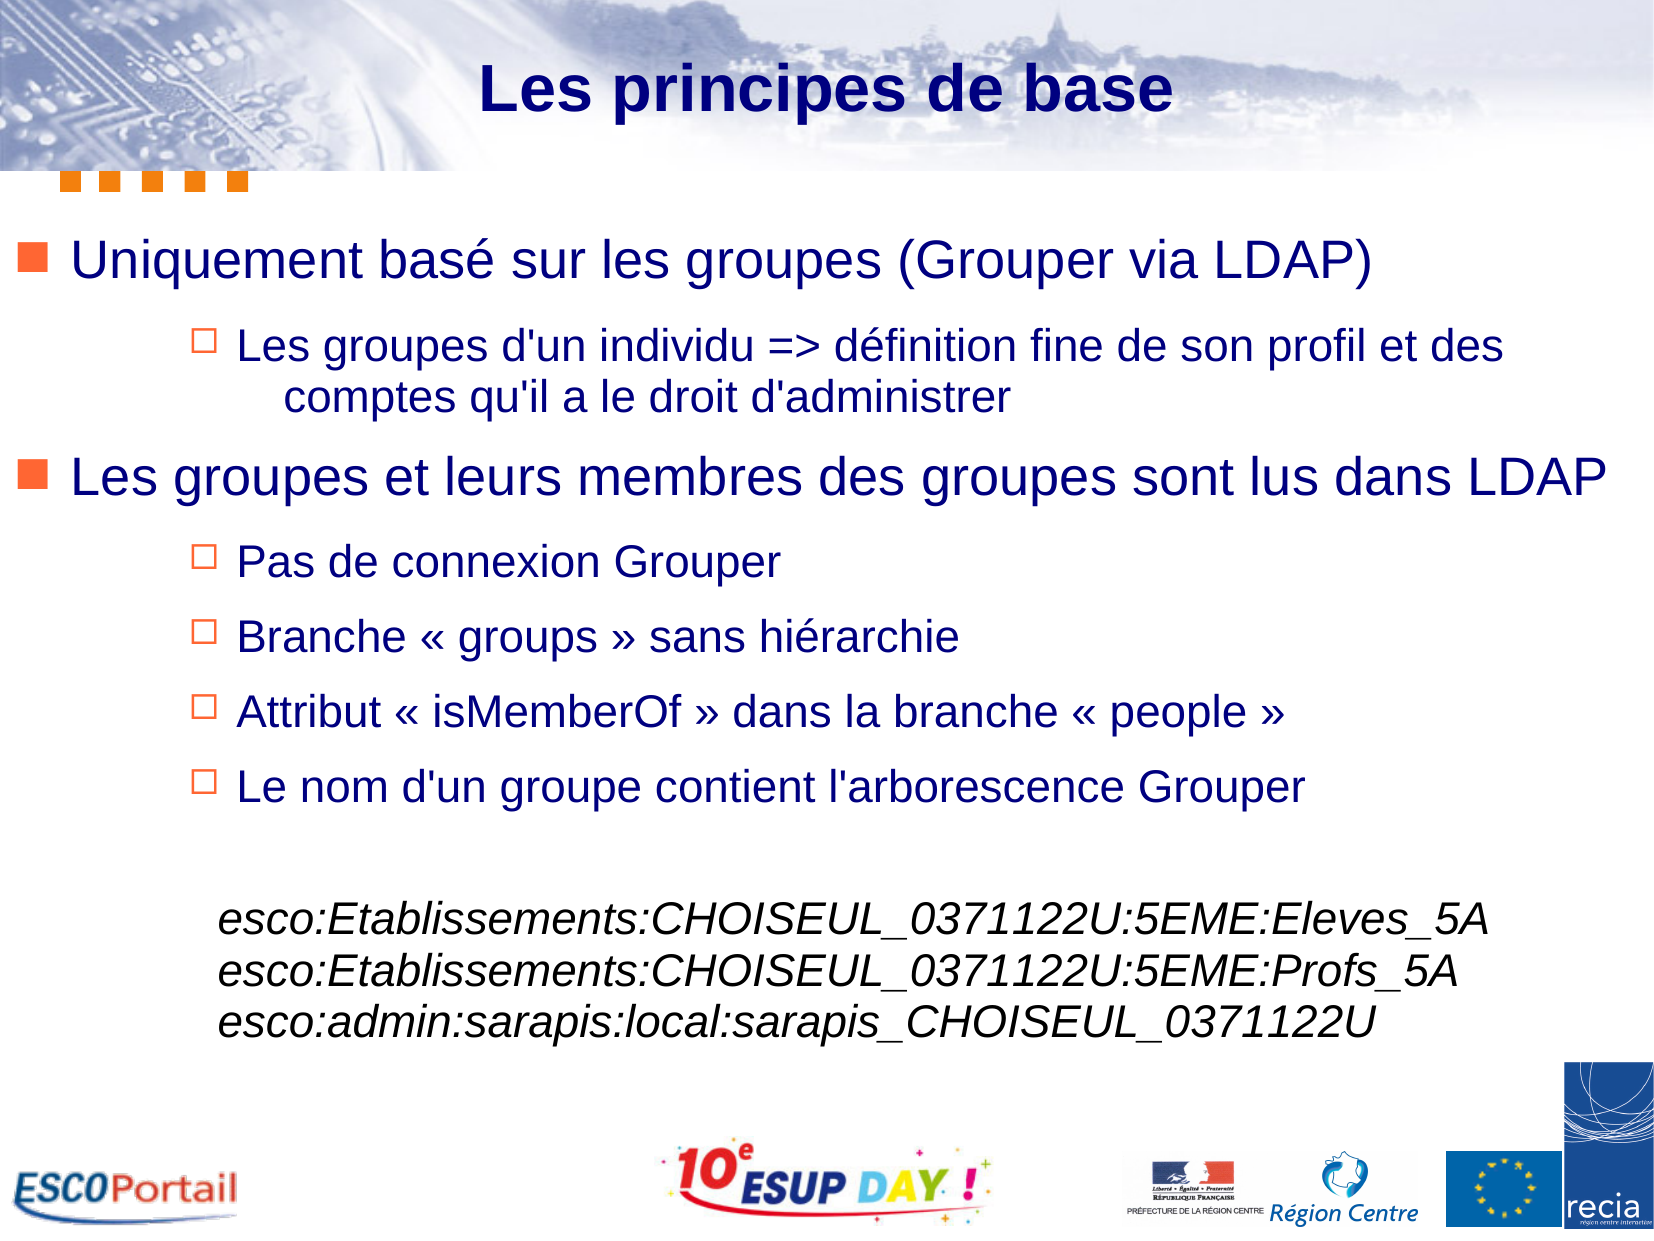

# Les principes de base
Uniquement basé sur les groupes (Grouper via LDAP)
Les groupes d'un individu => définition fine de son profil et des comptes qu'il a le droit d'administrer
Les groupes et leurs membres des groupes sont lus dans LDAP
Pas de connexion Grouper
Branche « groups » sans hiérarchie
Attribut « isMemberOf » dans la branche « people »
Le nom d'un groupe contient l'arborescence Grouper
esco:Etablissements:CHOISEUL_0371122U:5EME:Eleves_5A
esco:Etablissements:CHOISEUL_0371122U:5EME:Profs_5A
esco:admin:sarapis:local:sarapis_CHOISEUL_0371122U